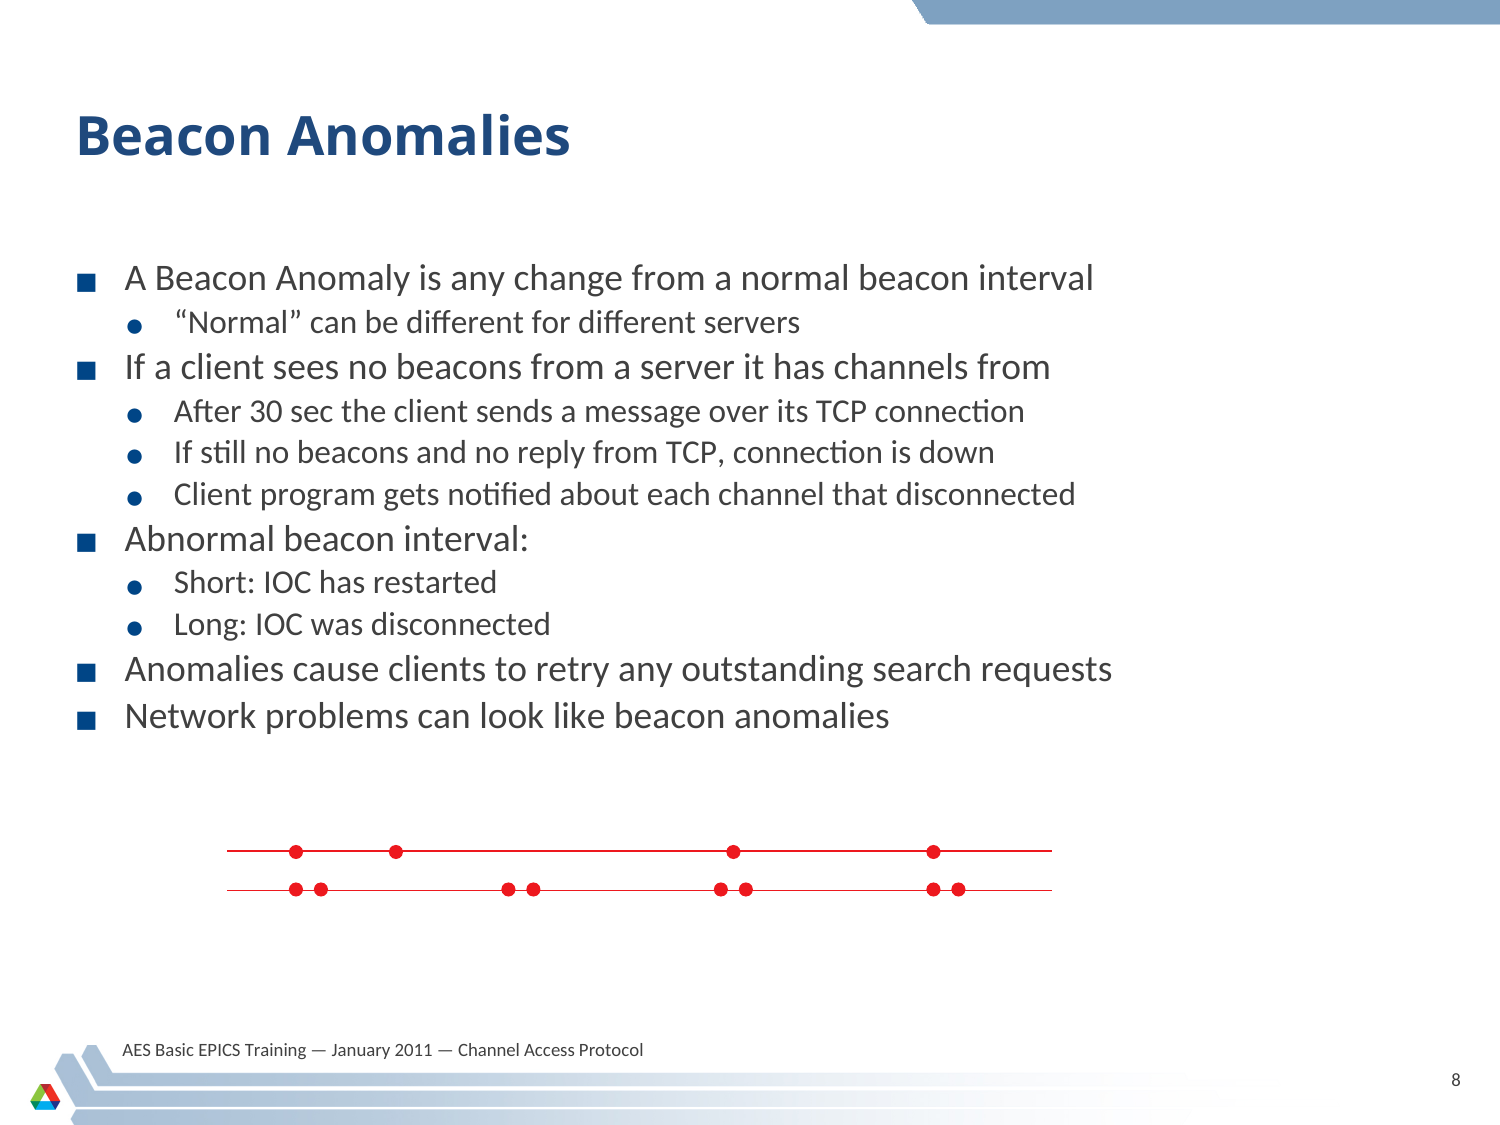

# Beacon Anomalies
A Beacon Anomaly is any change from a normal beacon interval
“Normal” can be different for different servers
If a client sees no beacons from a server it has channels from
After 30 sec the client sends a message over its TCP connection
If still no beacons and no reply from TCP, connection is down
Client program gets notified about each channel that disconnected
Abnormal beacon interval:
Short: IOC has restarted
Long: IOC was disconnected
Anomalies cause clients to retry any outstanding search requests
Network problems can look like beacon anomalies
AES Basic EPICS Training — January 2011 — Channel Access Protocol
8